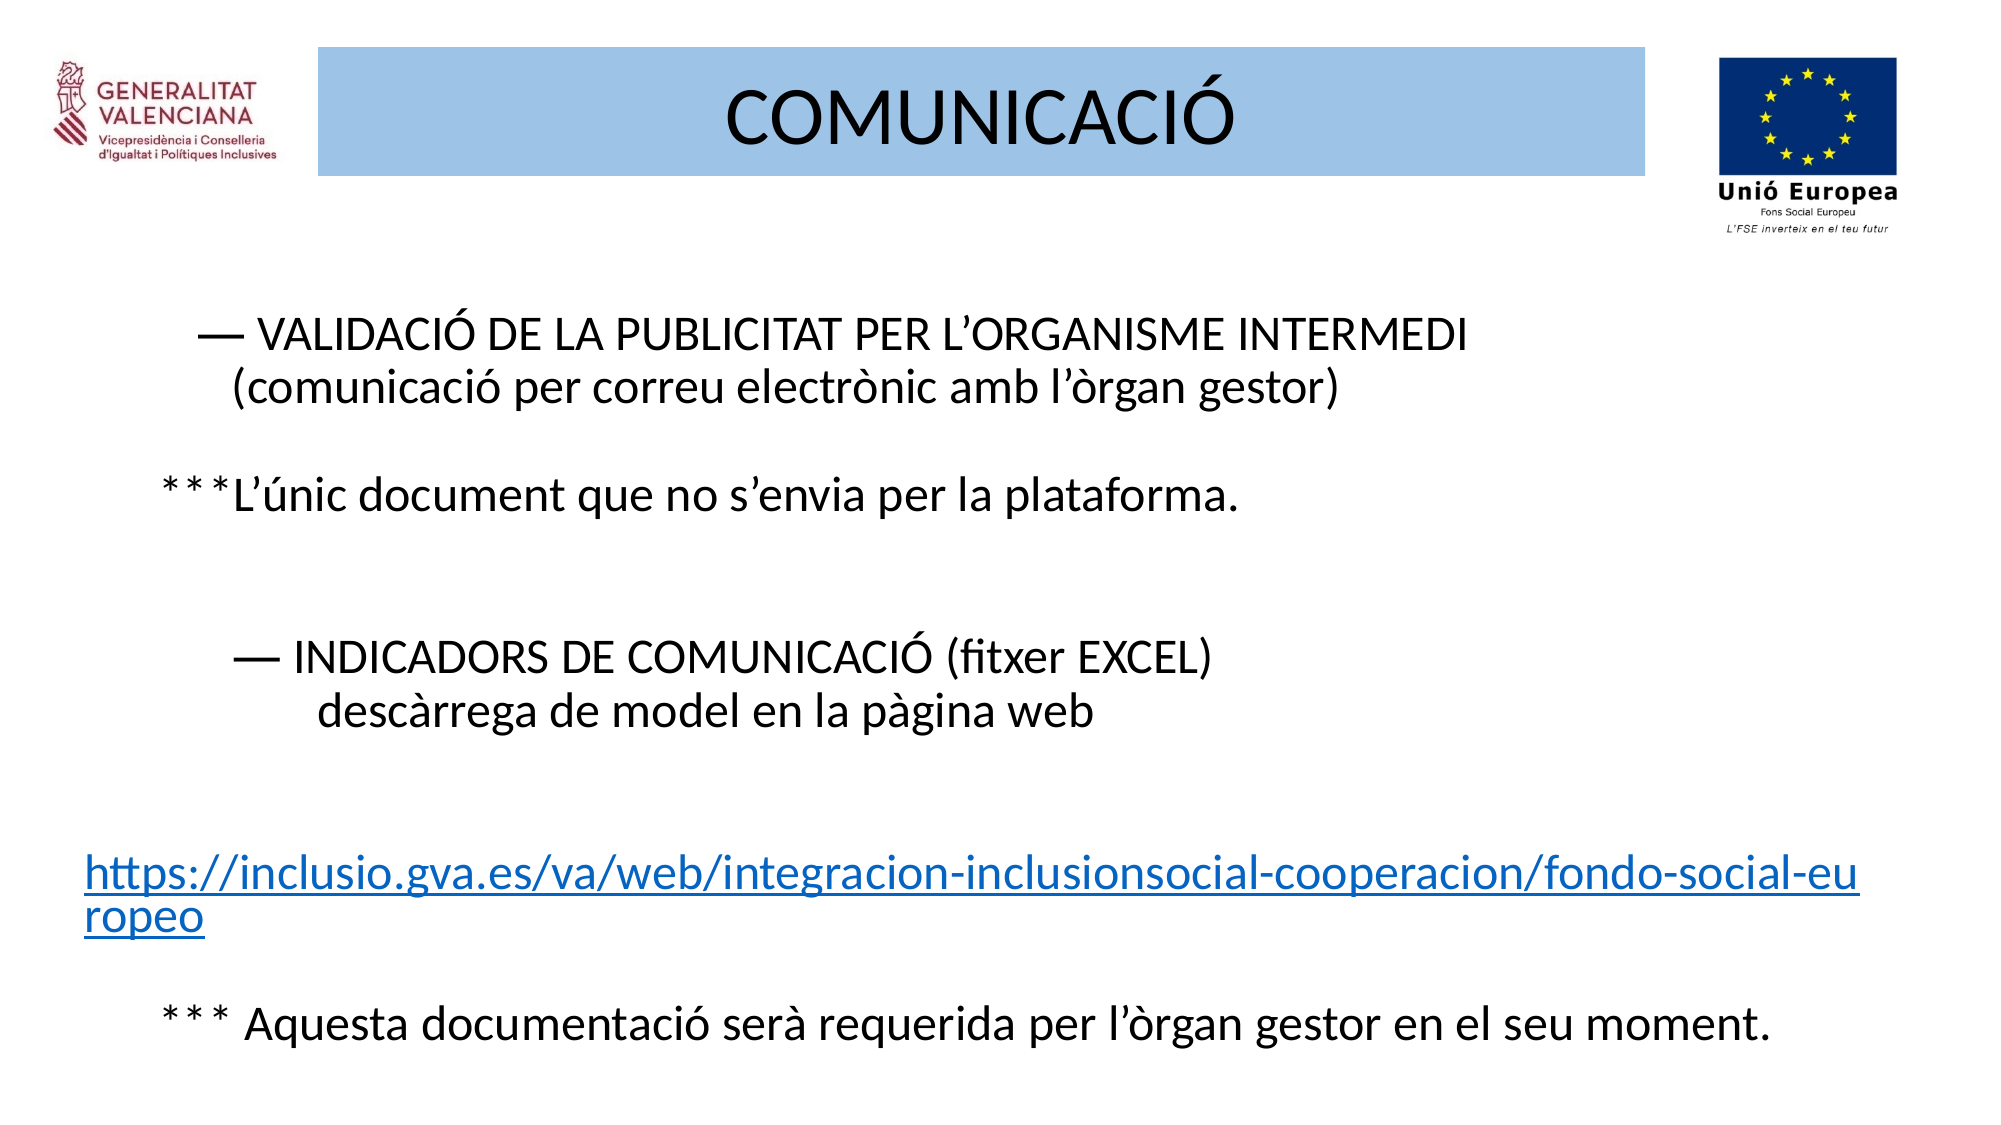

COMUNICACIÓ
 — VALIDACIÓ DE LA PUBLICITAT PER L’ORGANISME INTERMEDI
		(comunicació per correu electrònic amb l’òrgan gestor)
	***L’únic document que no s’envia per la plataforma.
		— INDICADORS DE COMUNICACIÓ (fitxer EXCEL)
			 descàrrega de model en la pàgina web
 https://inclusio.gva.es/va/web/integracion-inclusionsocial-cooperacion/fondo-social-europeo
	*** Aquesta documentació serà requerida per l’òrgan gestor en el seu moment.